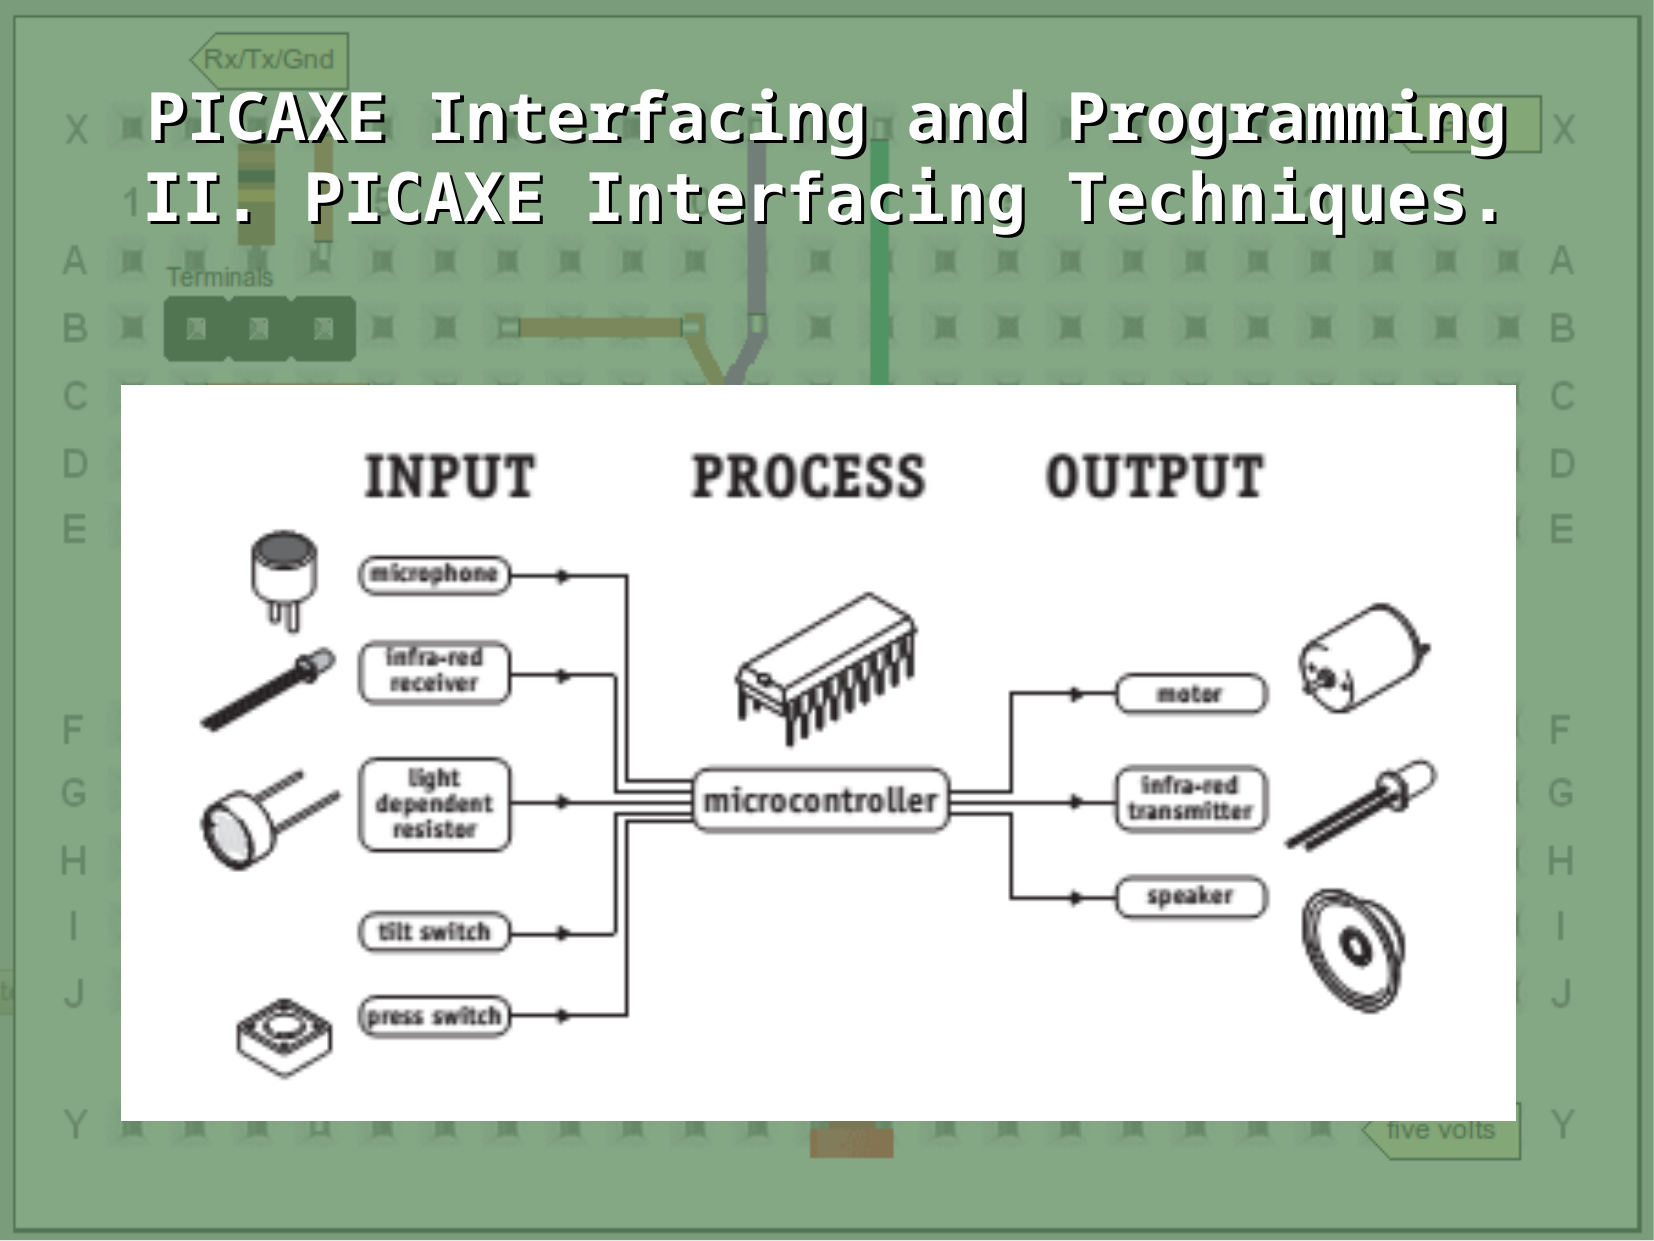

# PICAXE Interfacing and Programming II. PICAXE Interfacing Techniques.